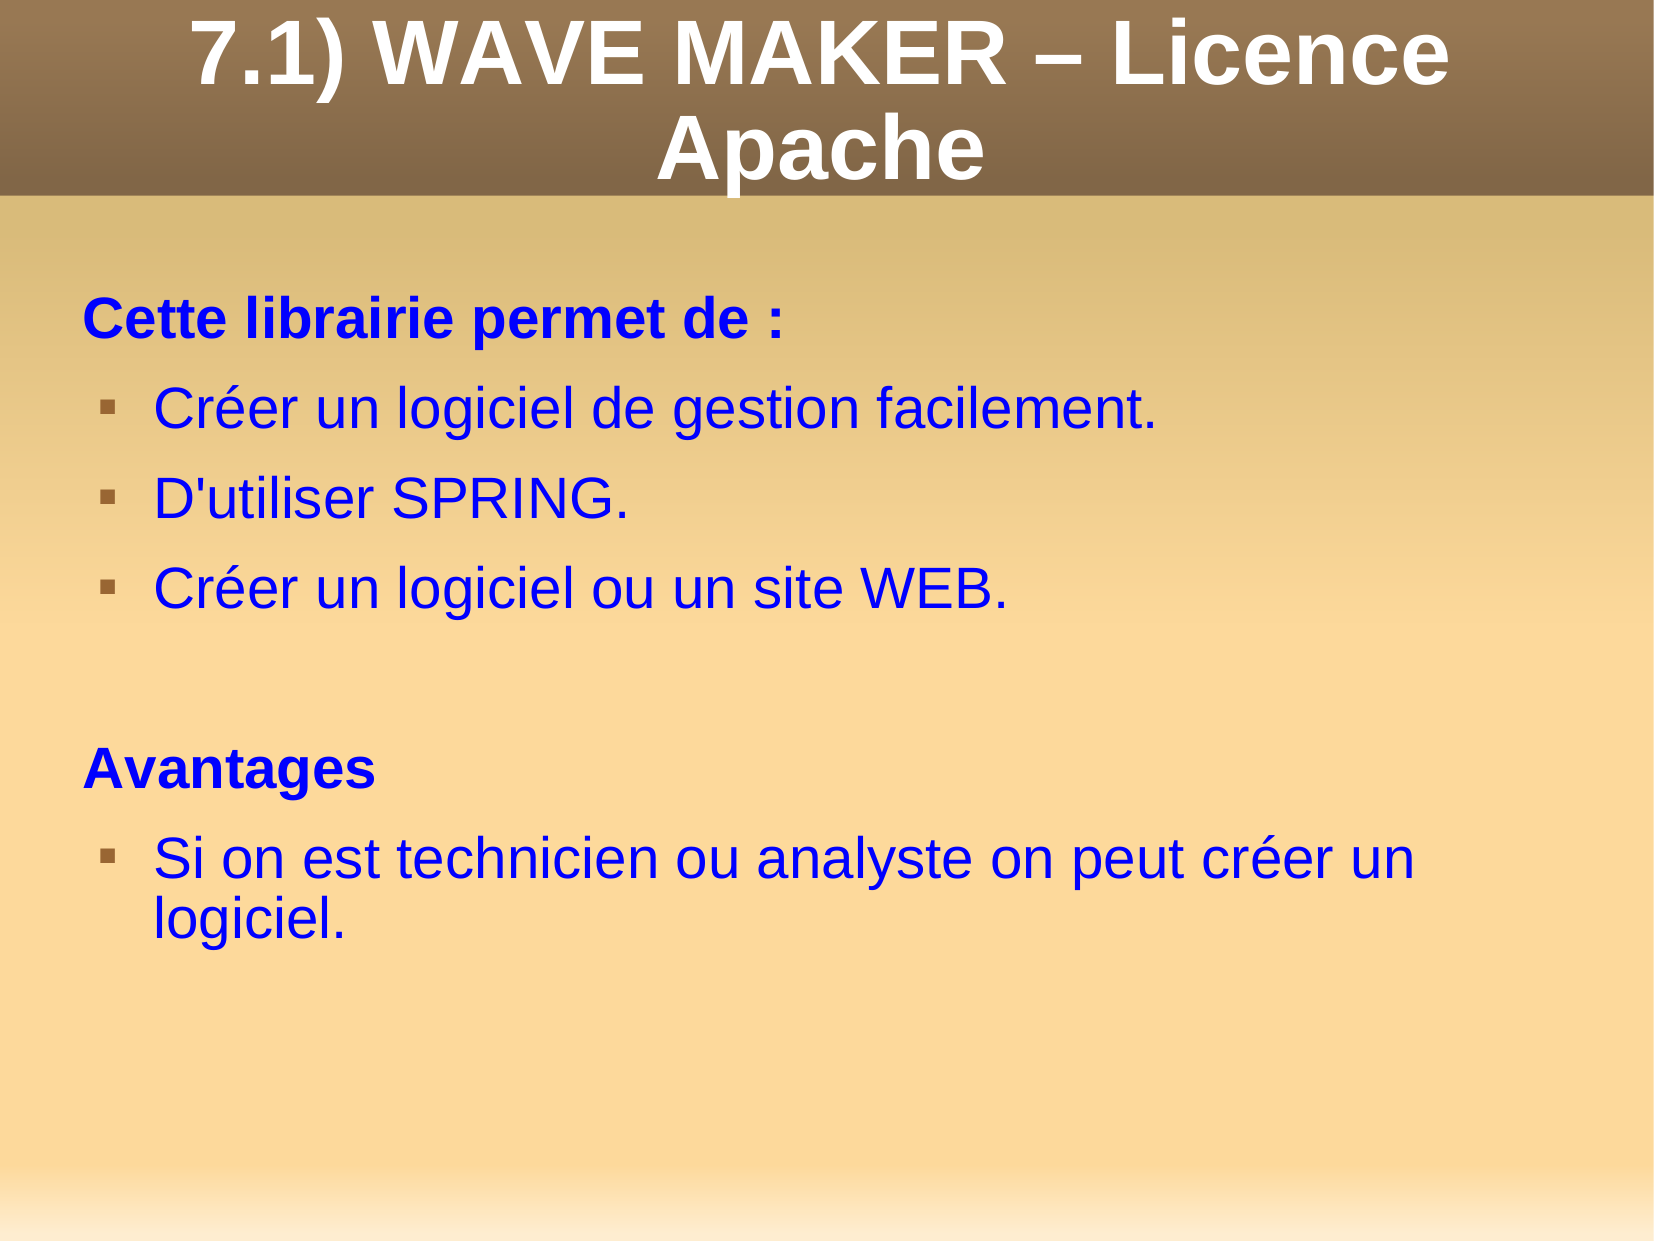

# 7.1) WAVE MAKER – Licence Apache
Cette librairie permet de :
Créer un logiciel de gestion facilement.
D'utiliser SPRING.
Créer un logiciel ou un site WEB.
Avantages
Si on est technicien ou analyste on peut créer un logiciel.